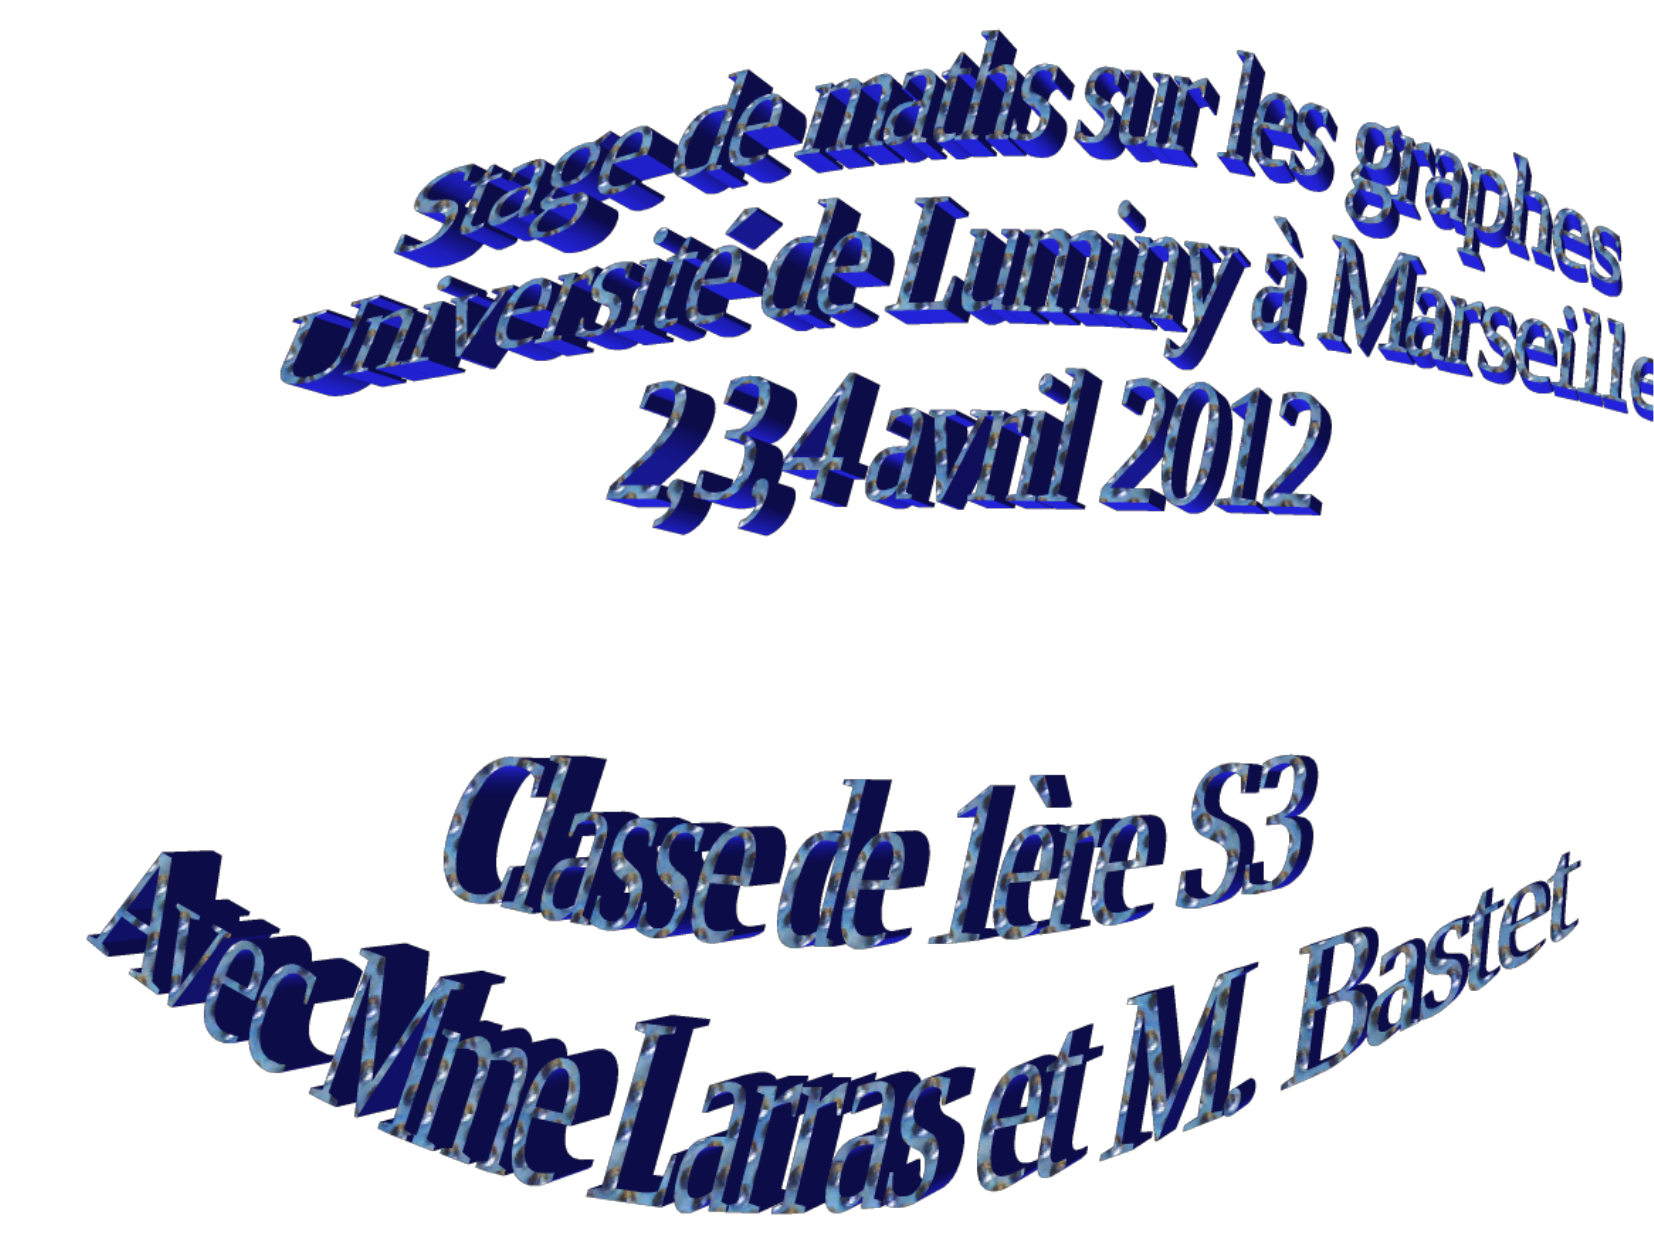

Stage de maths sur les graphes
Université de Luminy à Marseille
2,3,4 avril 2012
Classe de 1ère S3
Avec Mme Larras et M. Bastet